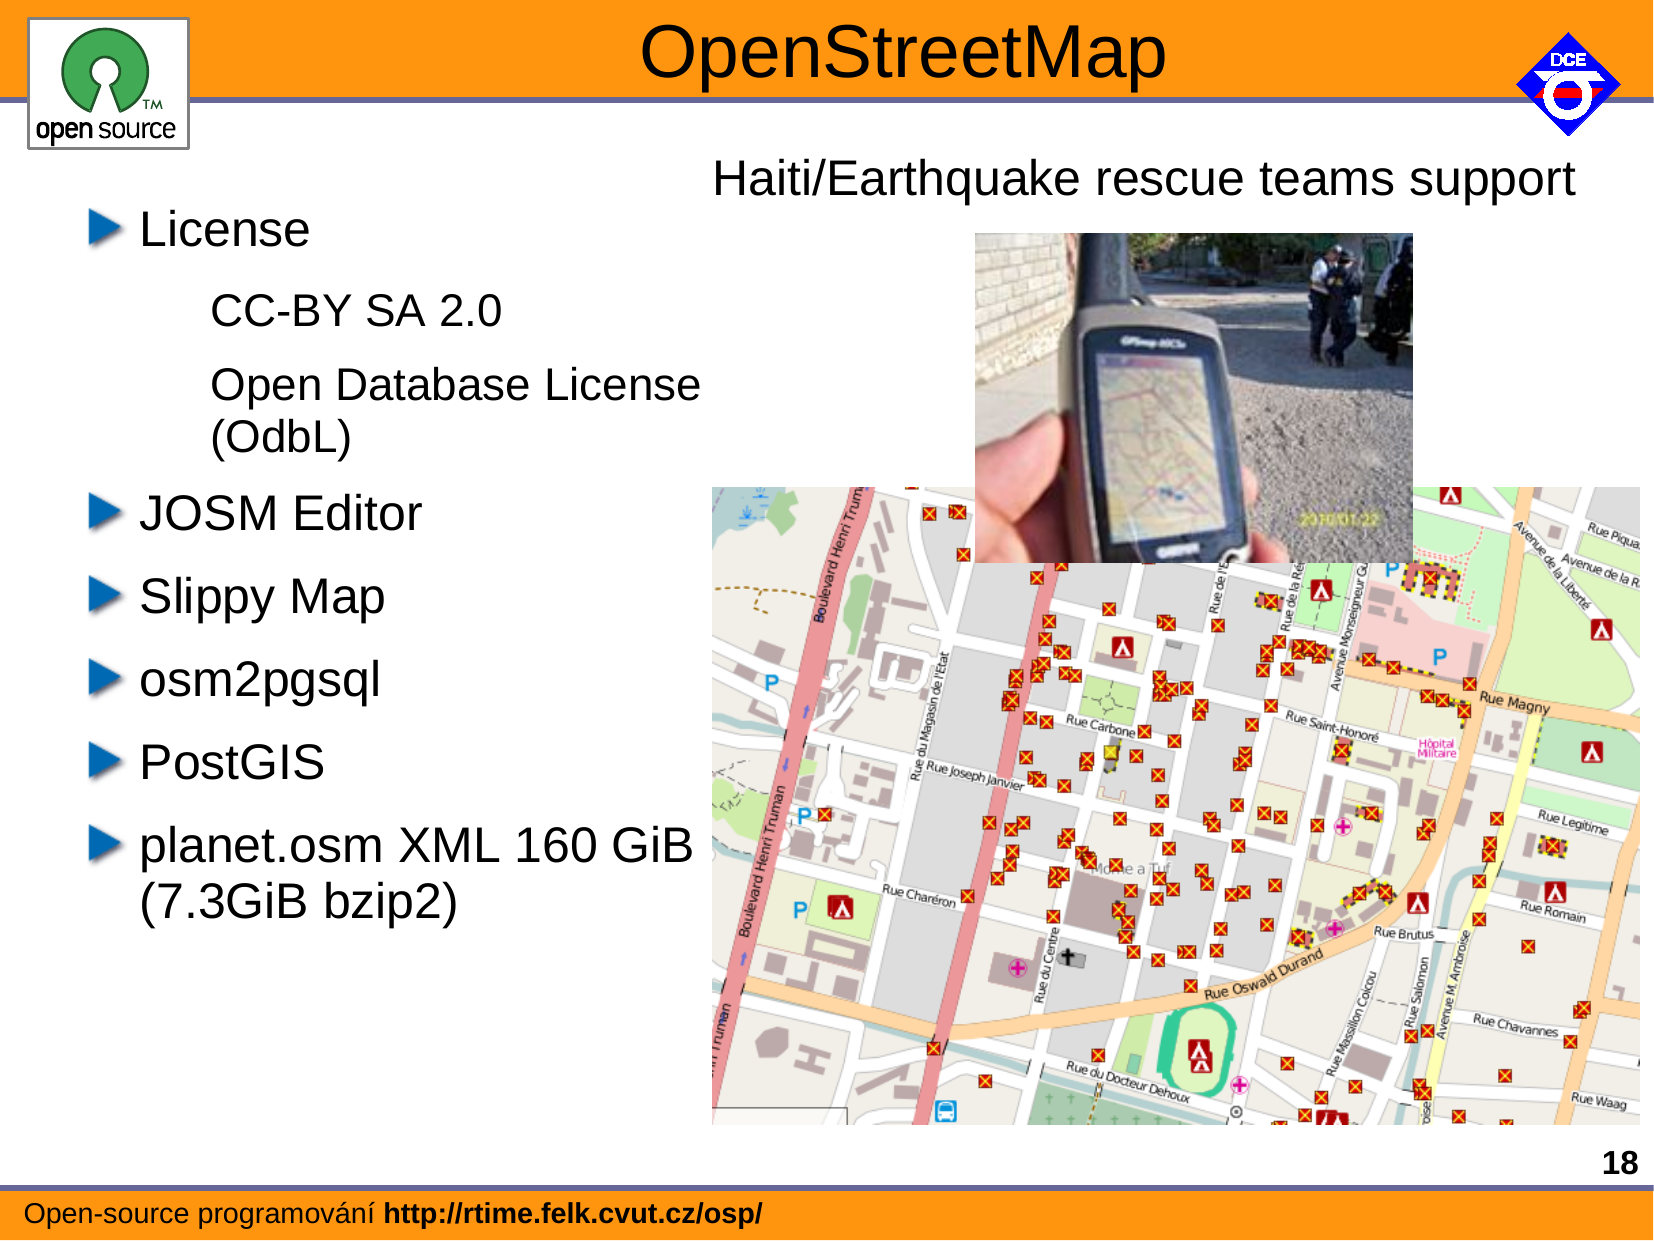

# OpenStreetMap
Haiti/Earthquake rescue teams support
License
CC-BY SA 2.0
Open Database License (OdbL)
JOSM Editor
Slippy Map
osm2pgsql
PostGIS
planet.osm XML 160 GiB (7.3GiB bzip2)